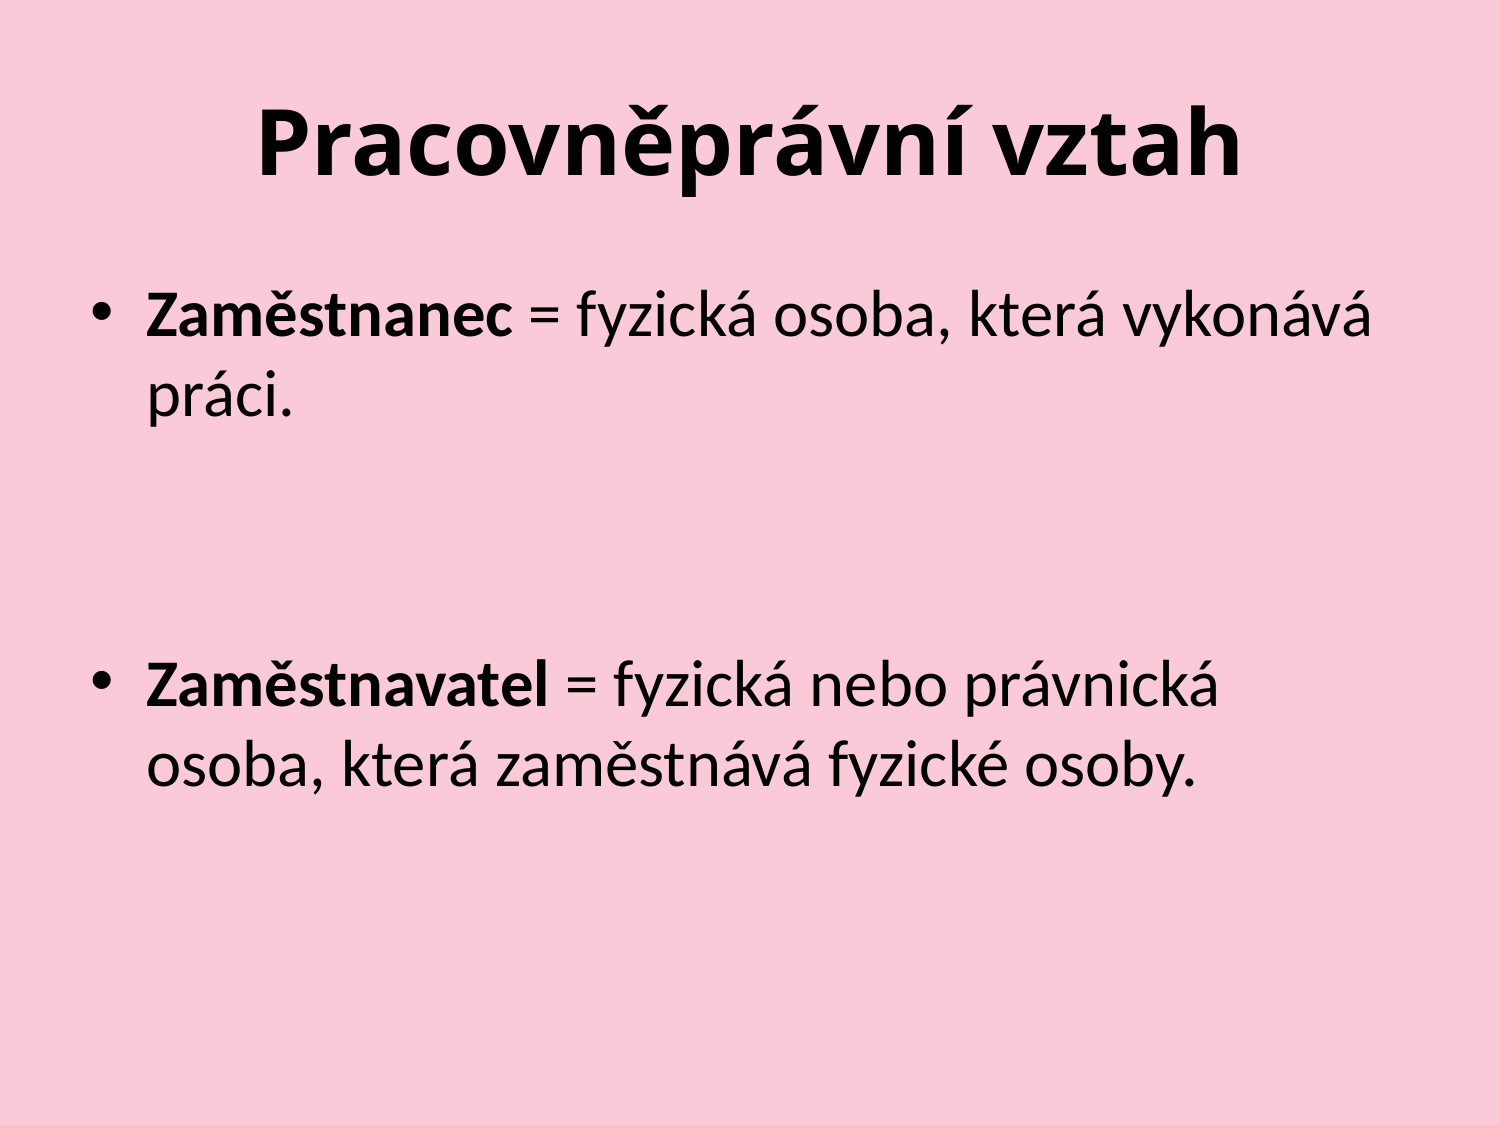

# Pracovněprávní vztah
Zaměstnanec = fyzická osoba, která vykonává práci.
Zaměstnavatel = fyzická nebo právnická osoba, která zaměstnává fyzické osoby.